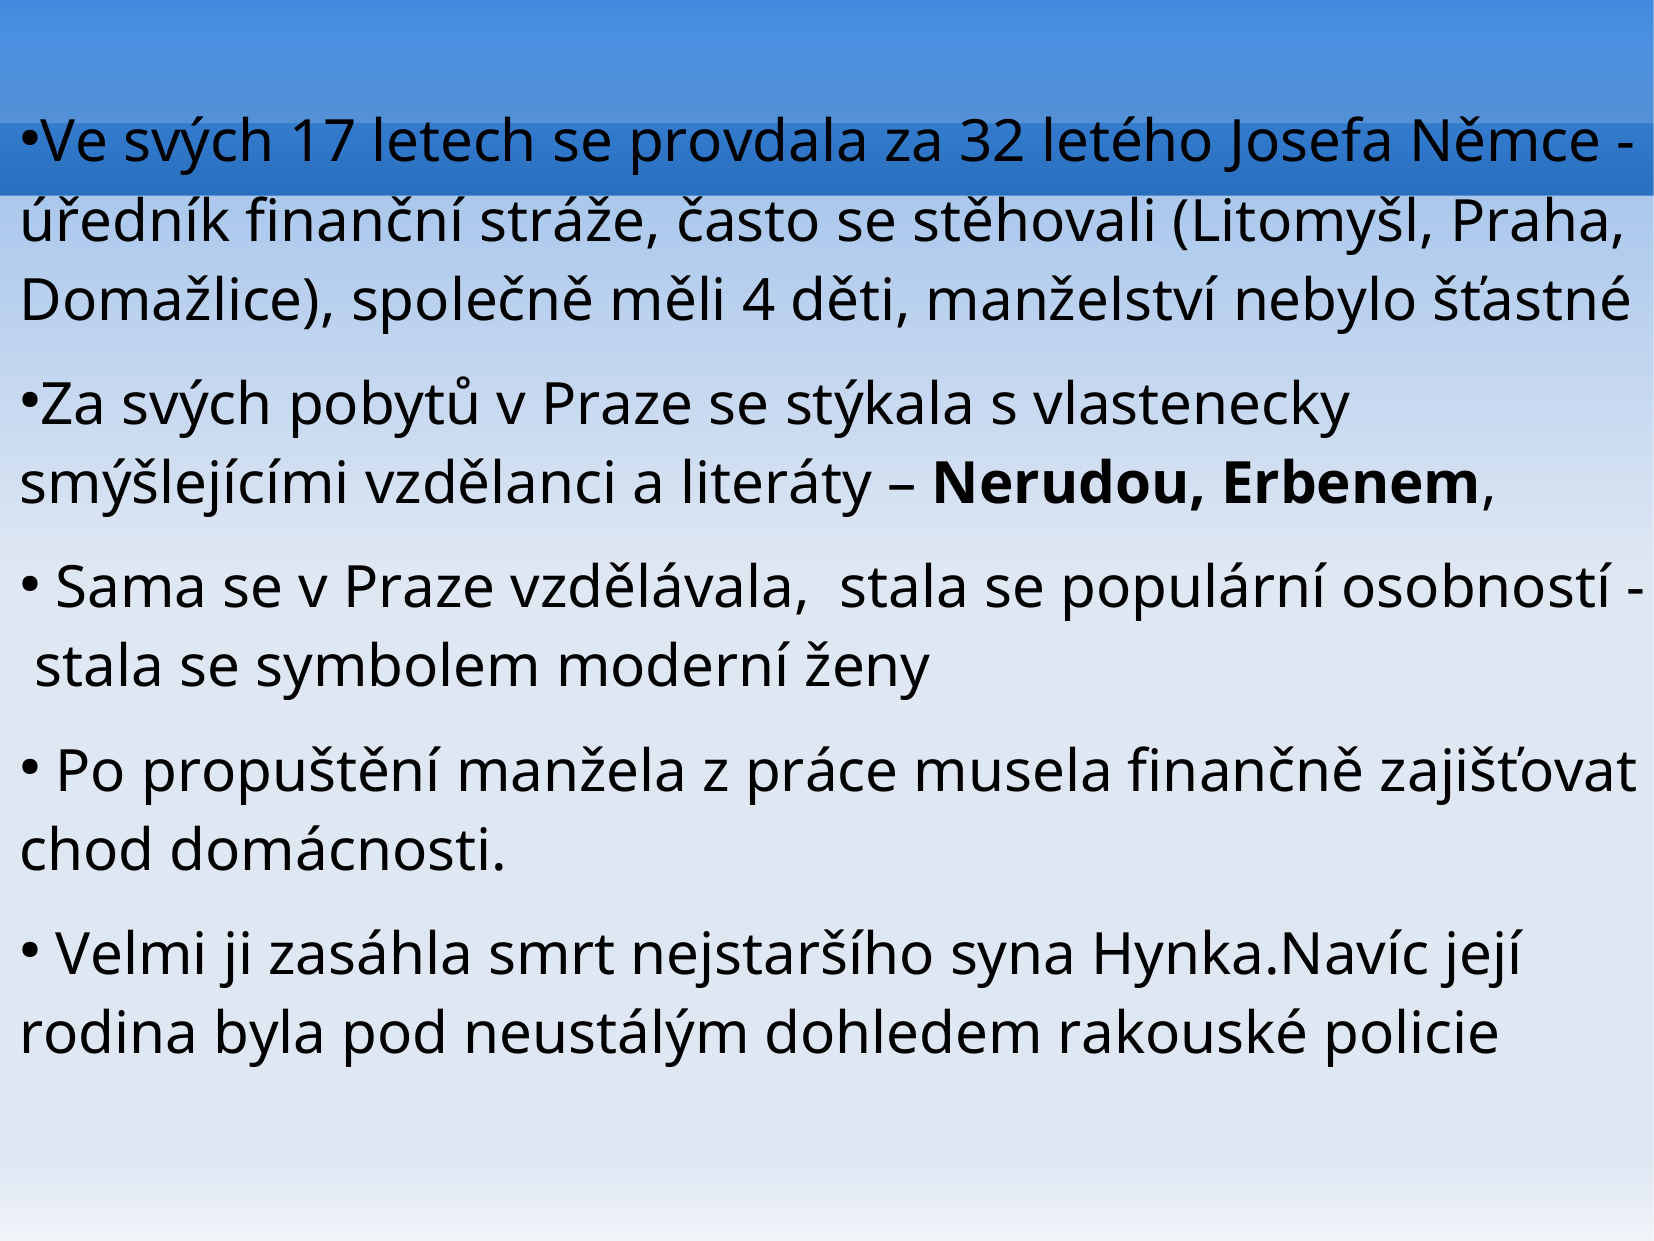

Ve svých 17 letech se provdala za 32 letého Josefa Němce - úředník finanční stráže, často se stěhovali (Litomyšl, Praha, Domažlice), společně měli 4 děti, manželství nebylo šťastné
Za svých pobytů v Praze se stýkala s vlastenecky smýšlejícími vzdělanci a literáty – Nerudou, Erbenem,
 Sama se v Praze vzdělávala, stala se populární osobností - stala se symbolem moderní ženy
 Po propuštění manžela z práce musela finančně zajišťovat chod domácnosti.
 Velmi ji zasáhla smrt nejstaršího syna Hynka.Navíc její rodina byla pod neustálým dohledem rakouské policie